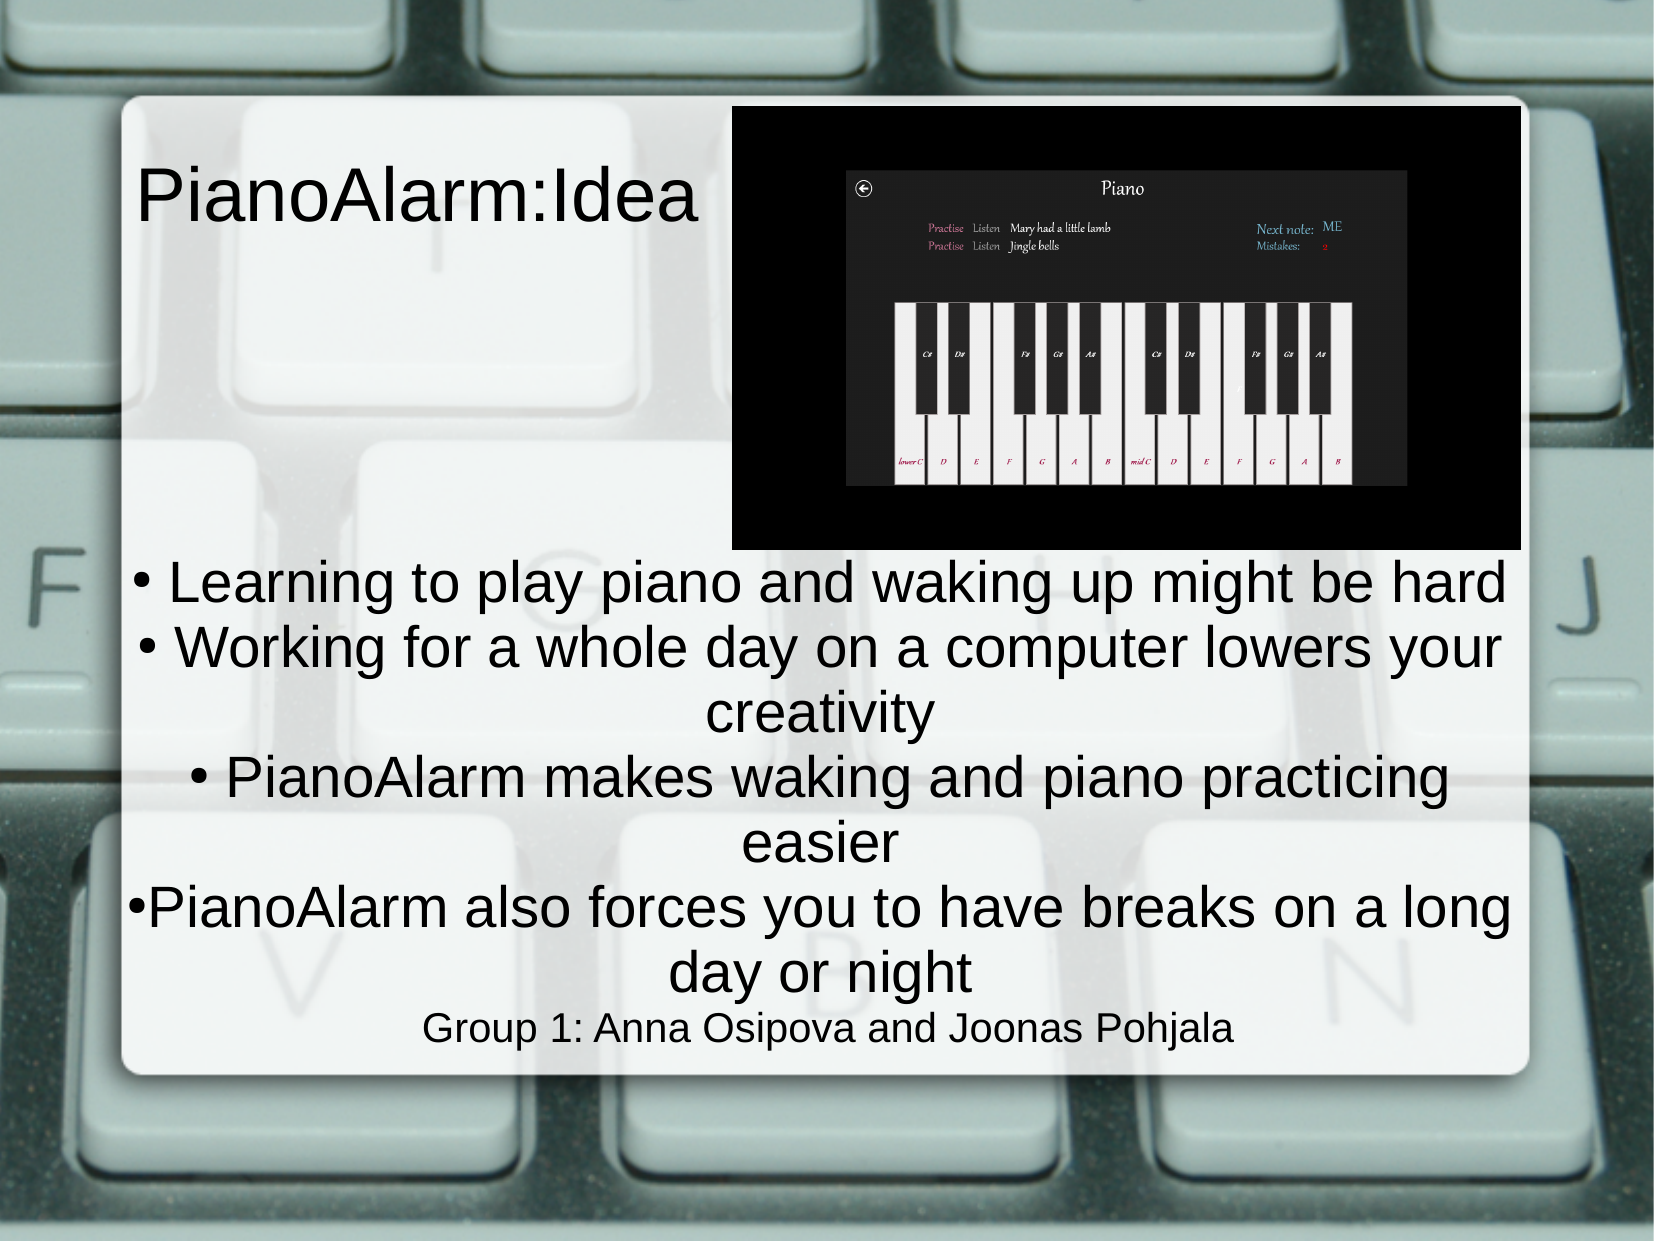

# PianoAlarm:Idea
 Learning to play piano and waking up might be hard
 Working for a whole day on a computer lowers your creativity
 PianoAlarm makes waking and piano practicing easier
PianoAlarm also forces you to have breaks on a long day or night
Group 1: Anna Osipova and Joonas Pohjala